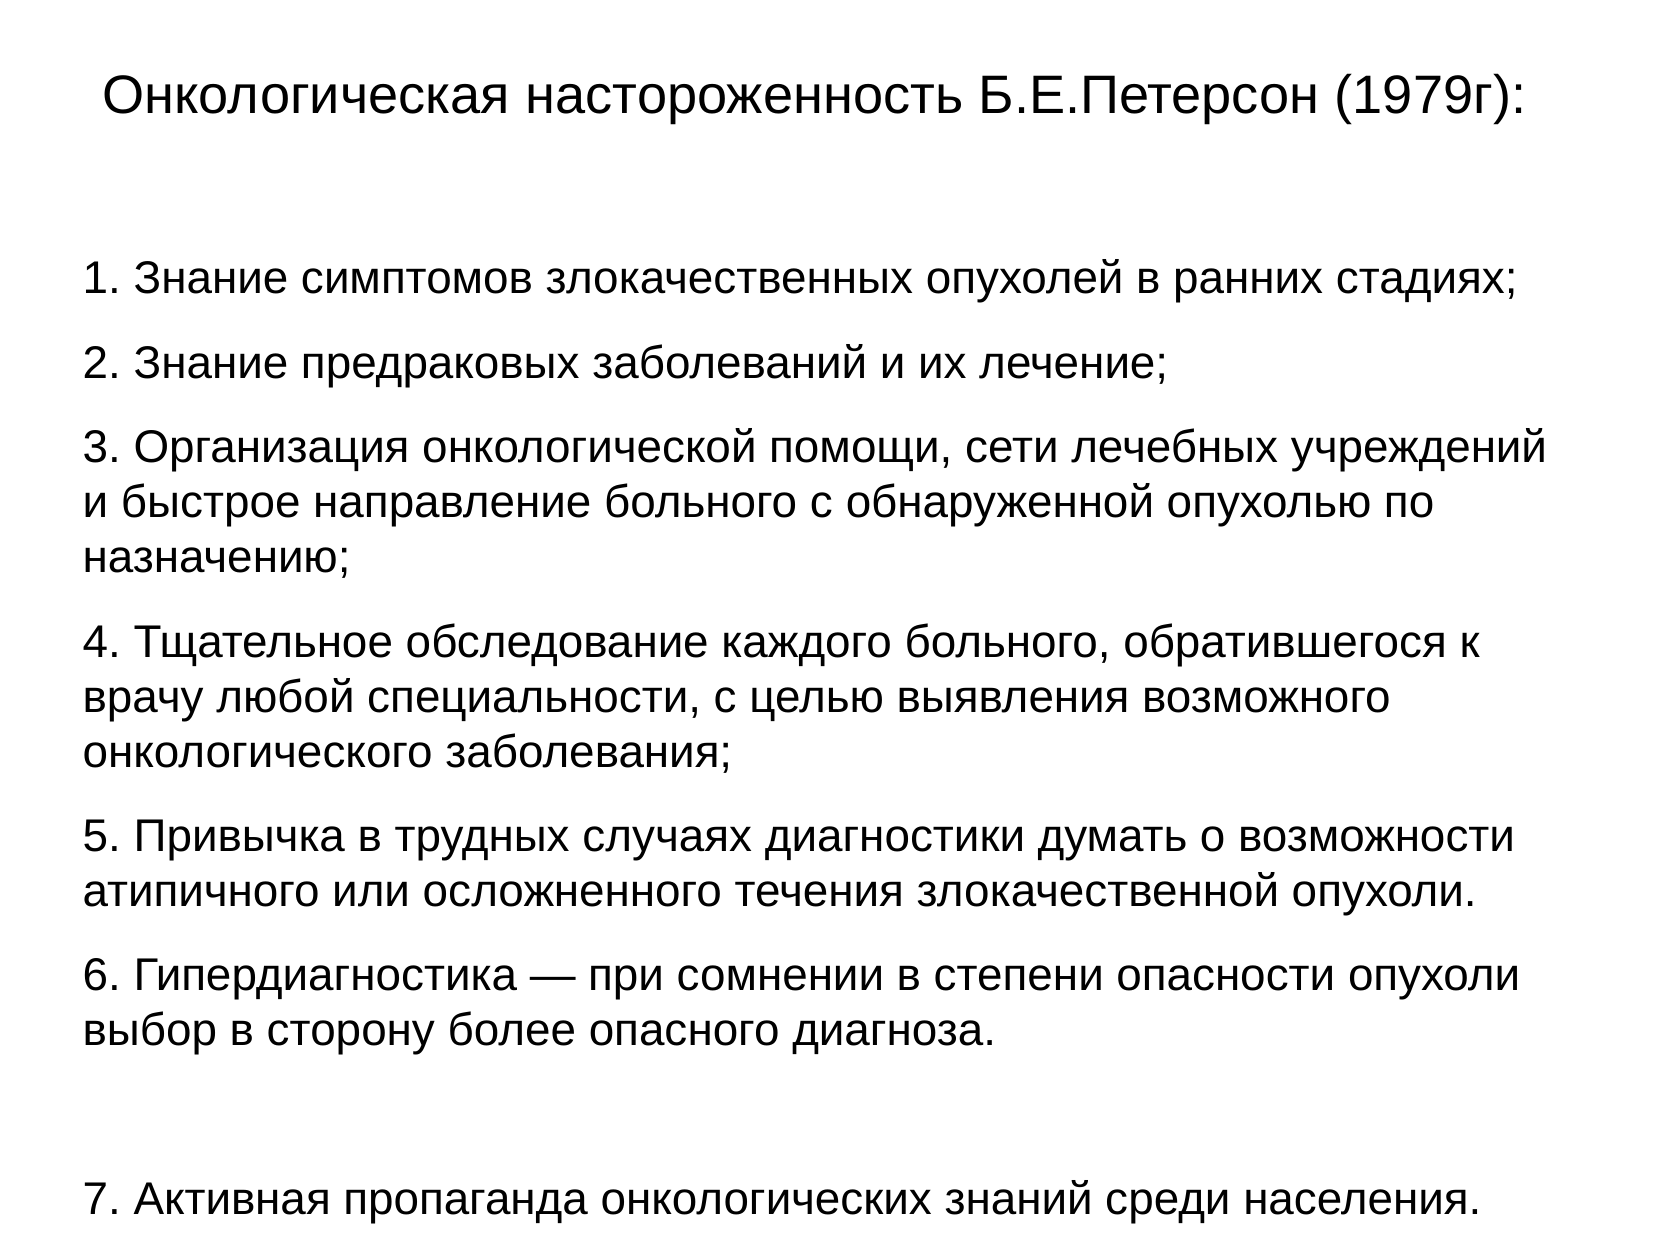

# Онкологическая настороженность Б.Е.Петерсон (1979г):
1. Знание симптомов злокачественных опухолей в ранних стадиях;
2. Знание предраковых заболеваний и их лечение;
3. Организация онкологической помощи, сети лечебных учреждений и быстрое направление больного с обнаруженной опухолью по назначению;
4. Тщательное обследование каждого больного, обратившегося к врачу любой специальности, с целью выявления возможного онкологического заболевания;
5. Привычка в трудных случаях диагностики думать о возможности атипичного или осложненного течения злокачественной опухоли.
6. Гипердиагностика — при сомнении в степени опасности опухоли выбор в сторону более опасного диагноза.
7. Активная пропаганда онкологических знаний среди населения.